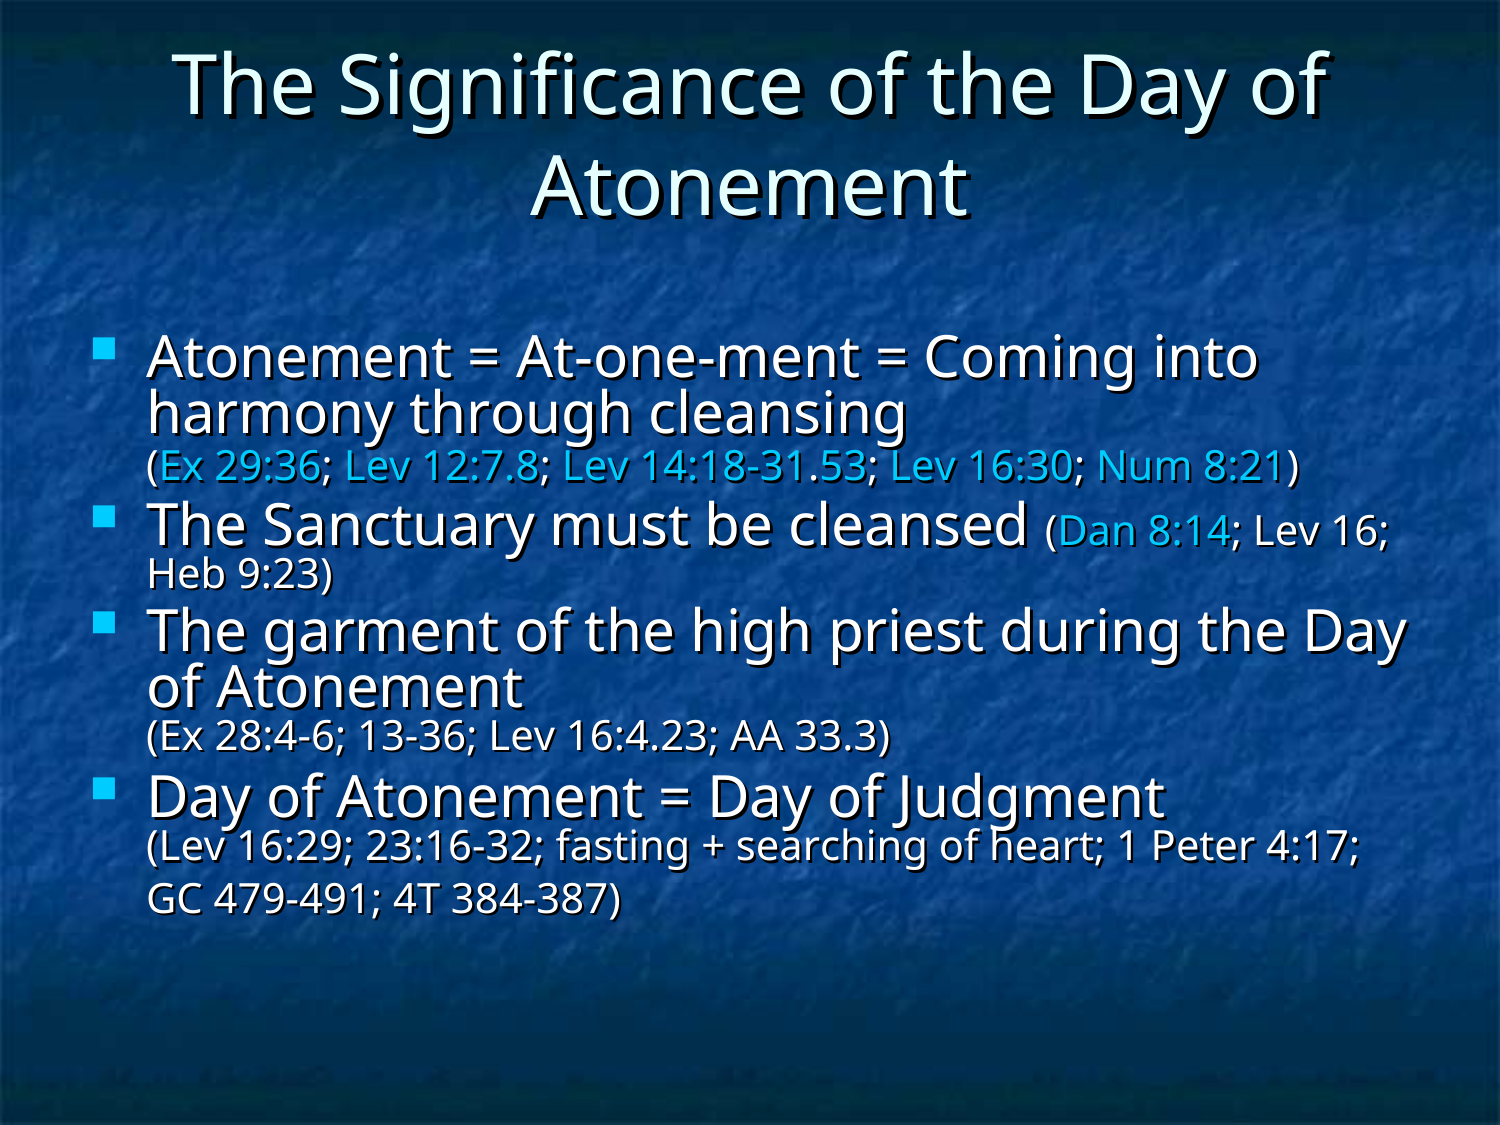

# The Significance of the Day of Atonement
Atonement = At-one-ment = Coming into harmony through cleansing
(Ex 29:36; Lev 12:7.8; Lev 14:18-31.53; Lev 16:30; Num 8:21)
The Sanctuary must be cleansed (Dan 8:14; Lev 16; Heb 9:23)
The garment of the high priest during the Day of Atonement
(Ex 28:4-6; 13-36; Lev 16:4.23; AA 33.3)
Day of Atonement = Day of Judgment
(Lev 16:29; 23:16-32; fasting + searching of heart; 1 Peter 4:17; GC 479-491; 4T 384-387)